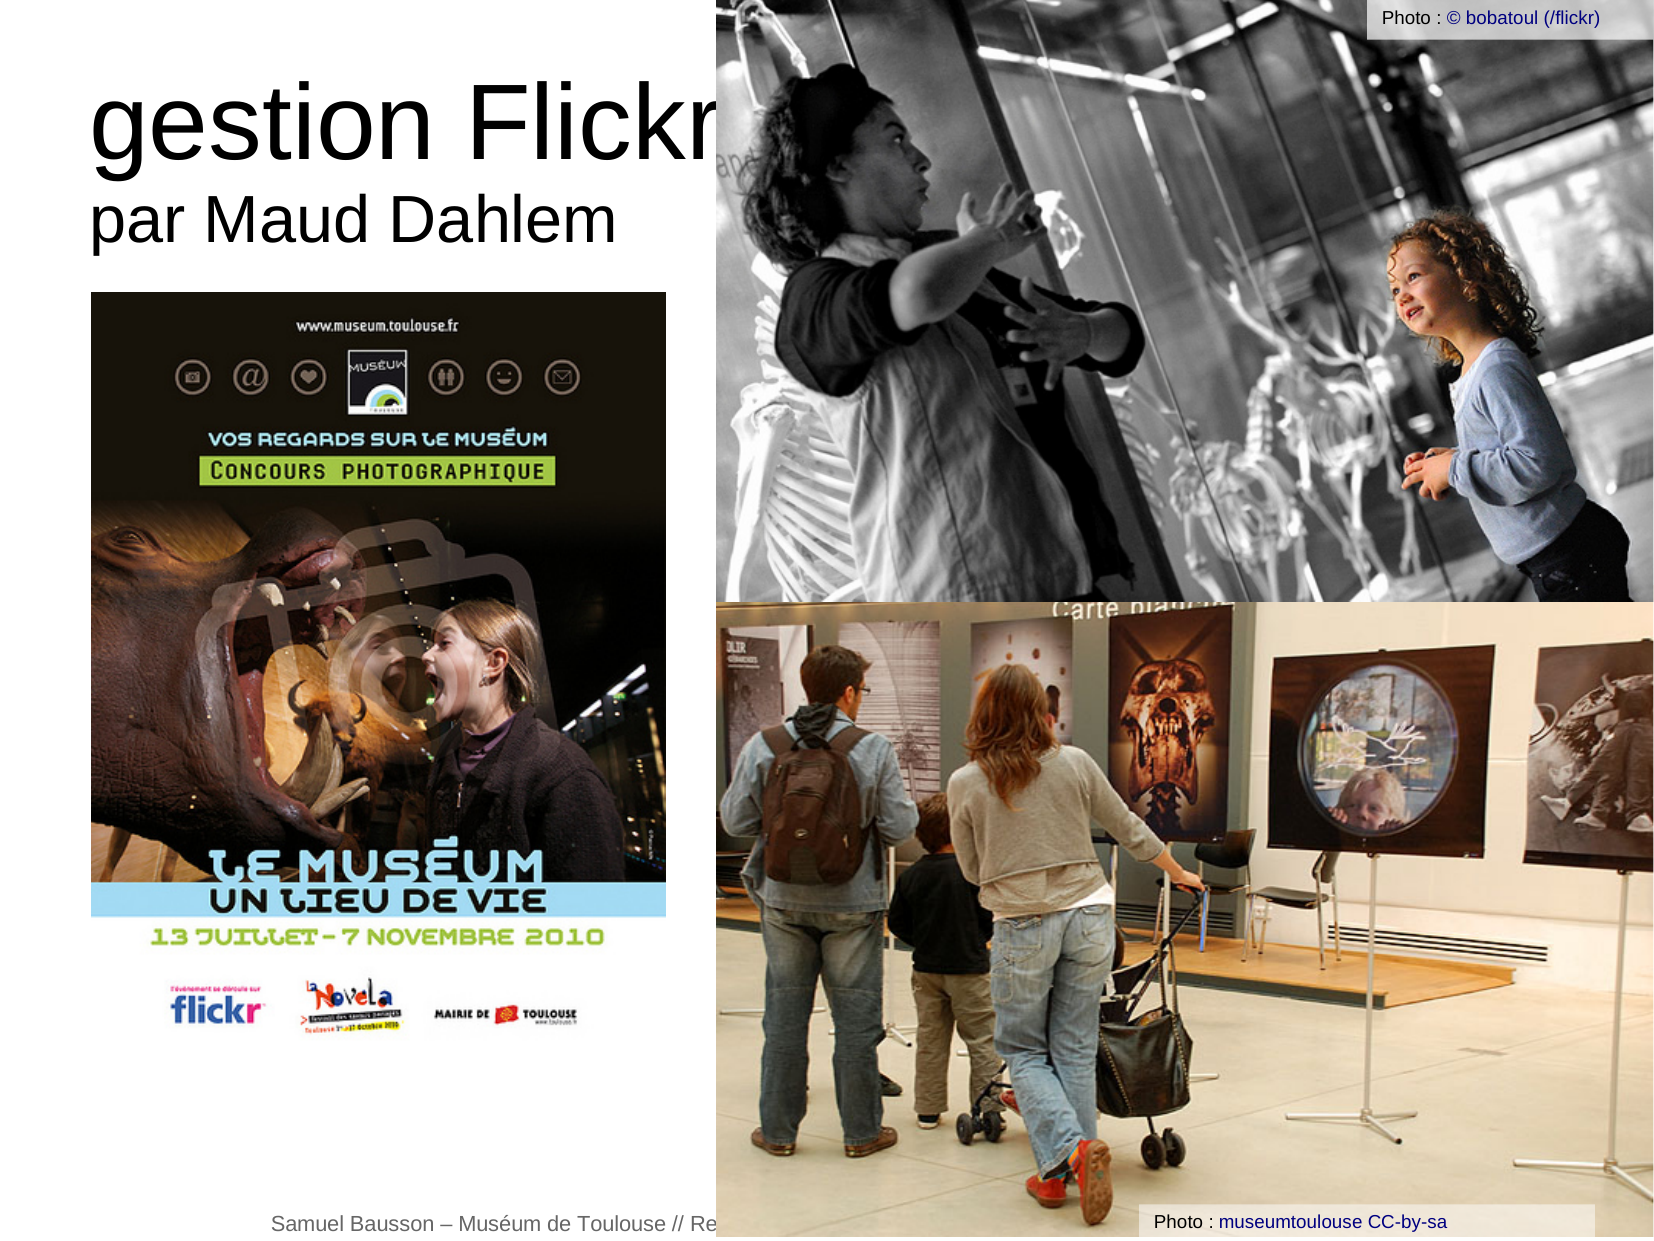

Photo : © bobatoul (/flickr)
# gestion Flickr par Maud Dahlem
Photo : museumtoulouse CC-by-sa